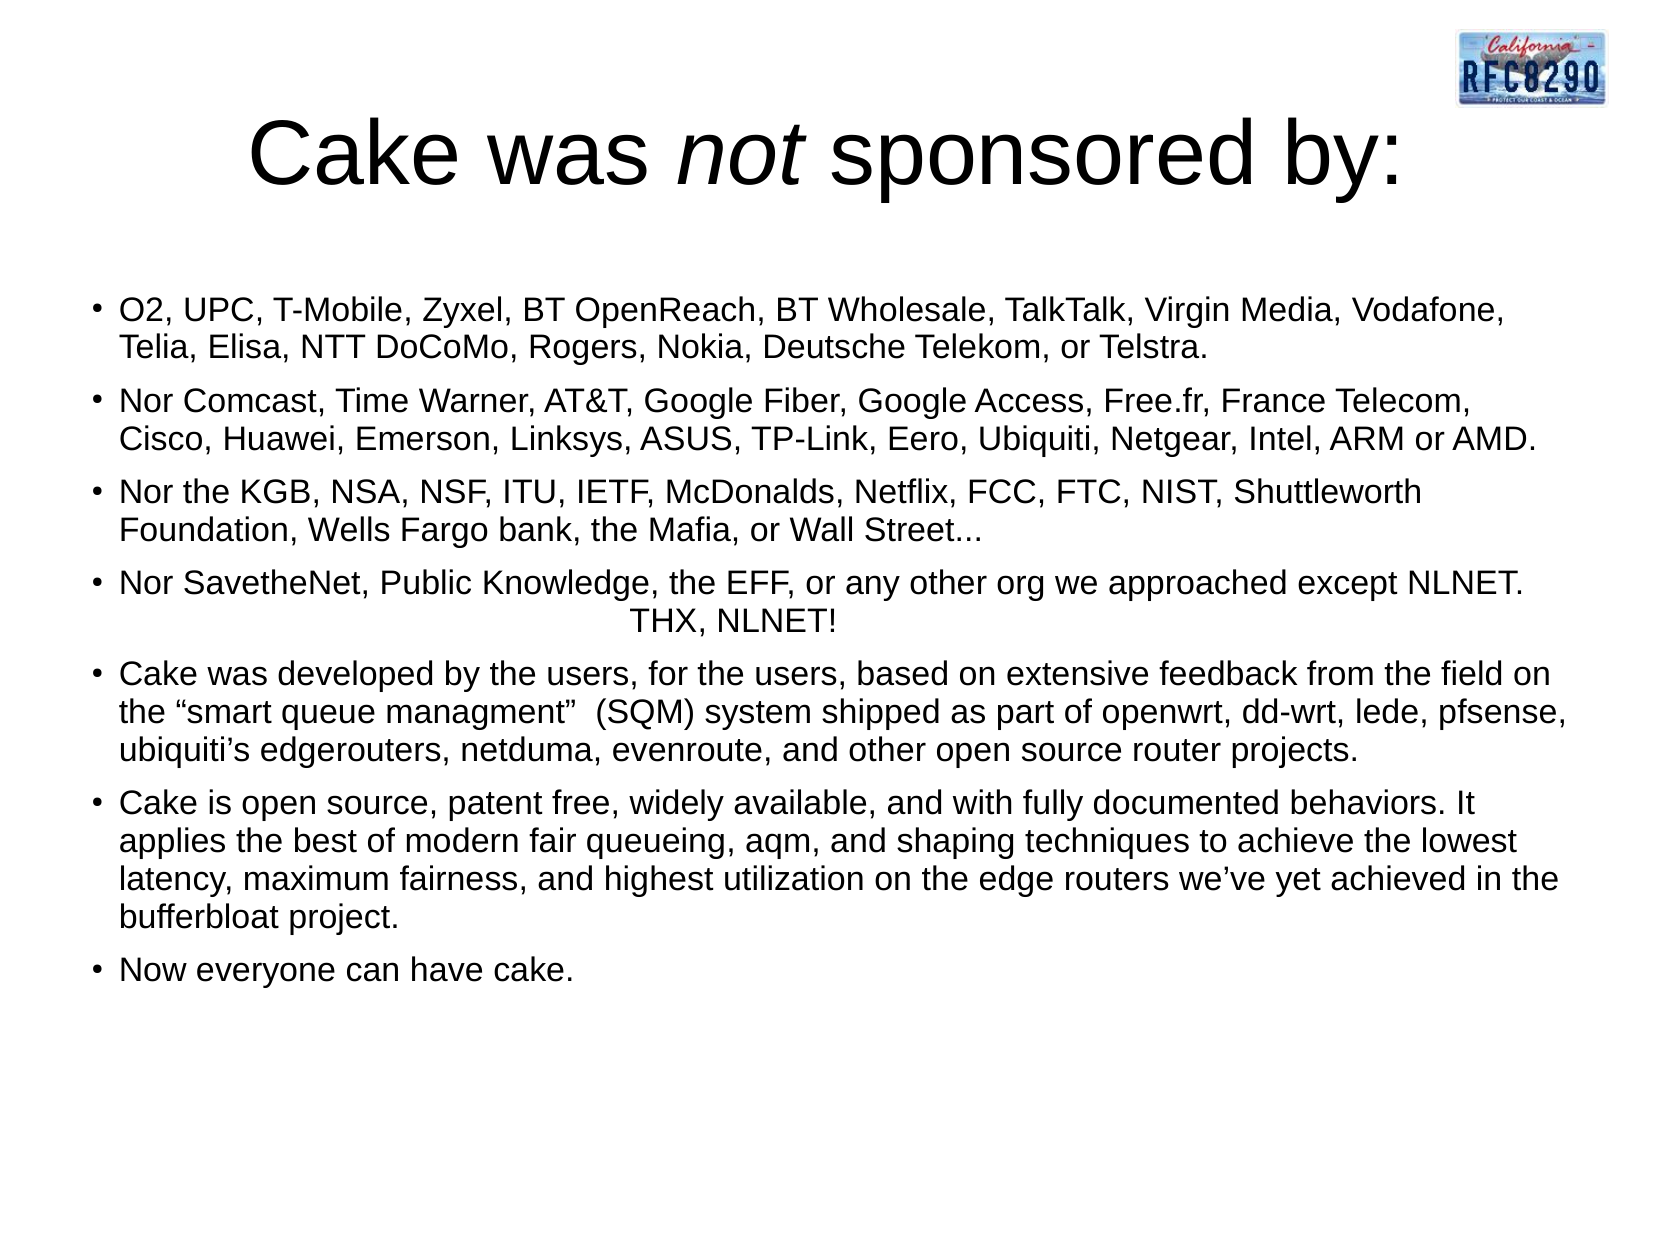

# Cake was not sponsored by:
O2, UPC, T-Mobile, Zyxel, BT OpenReach, BT Wholesale, TalkTalk, Virgin Media, Vodafone, Telia, Elisa, NTT DoCoMo, Rogers, Nokia, Deutsche Telekom, or Telstra.
Nor Comcast, Time Warner, AT&T, Google Fiber, Google Access, Free.fr, France Telecom, Cisco, Huawei, Emerson, Linksys, ASUS, TP-Link, Eero, Ubiquiti, Netgear, Intel, ARM or AMD.
Nor the KGB, NSA, NSF, ITU, IETF, McDonalds, Netflix, FCC, FTC, NIST, Shuttleworth Foundation, Wells Fargo bank, the Mafia, or Wall Street...
Nor SavetheNet, Public Knowledge, the EFF, or any other org we approached except NLNET. THX, NLNET!
Cake was developed by the users, for the users, based on extensive feedback from the field on the “smart queue managment” (SQM) system shipped as part of openwrt, dd-wrt, lede, pfsense, ubiquiti’s edgerouters, netduma, evenroute, and other open source router projects.
Cake is open source, patent free, widely available, and with fully documented behaviors. It applies the best of modern fair queueing, aqm, and shaping techniques to achieve the lowest latency, maximum fairness, and highest utilization on the edge routers we’ve yet achieved in the bufferbloat project.
Now everyone can have cake.